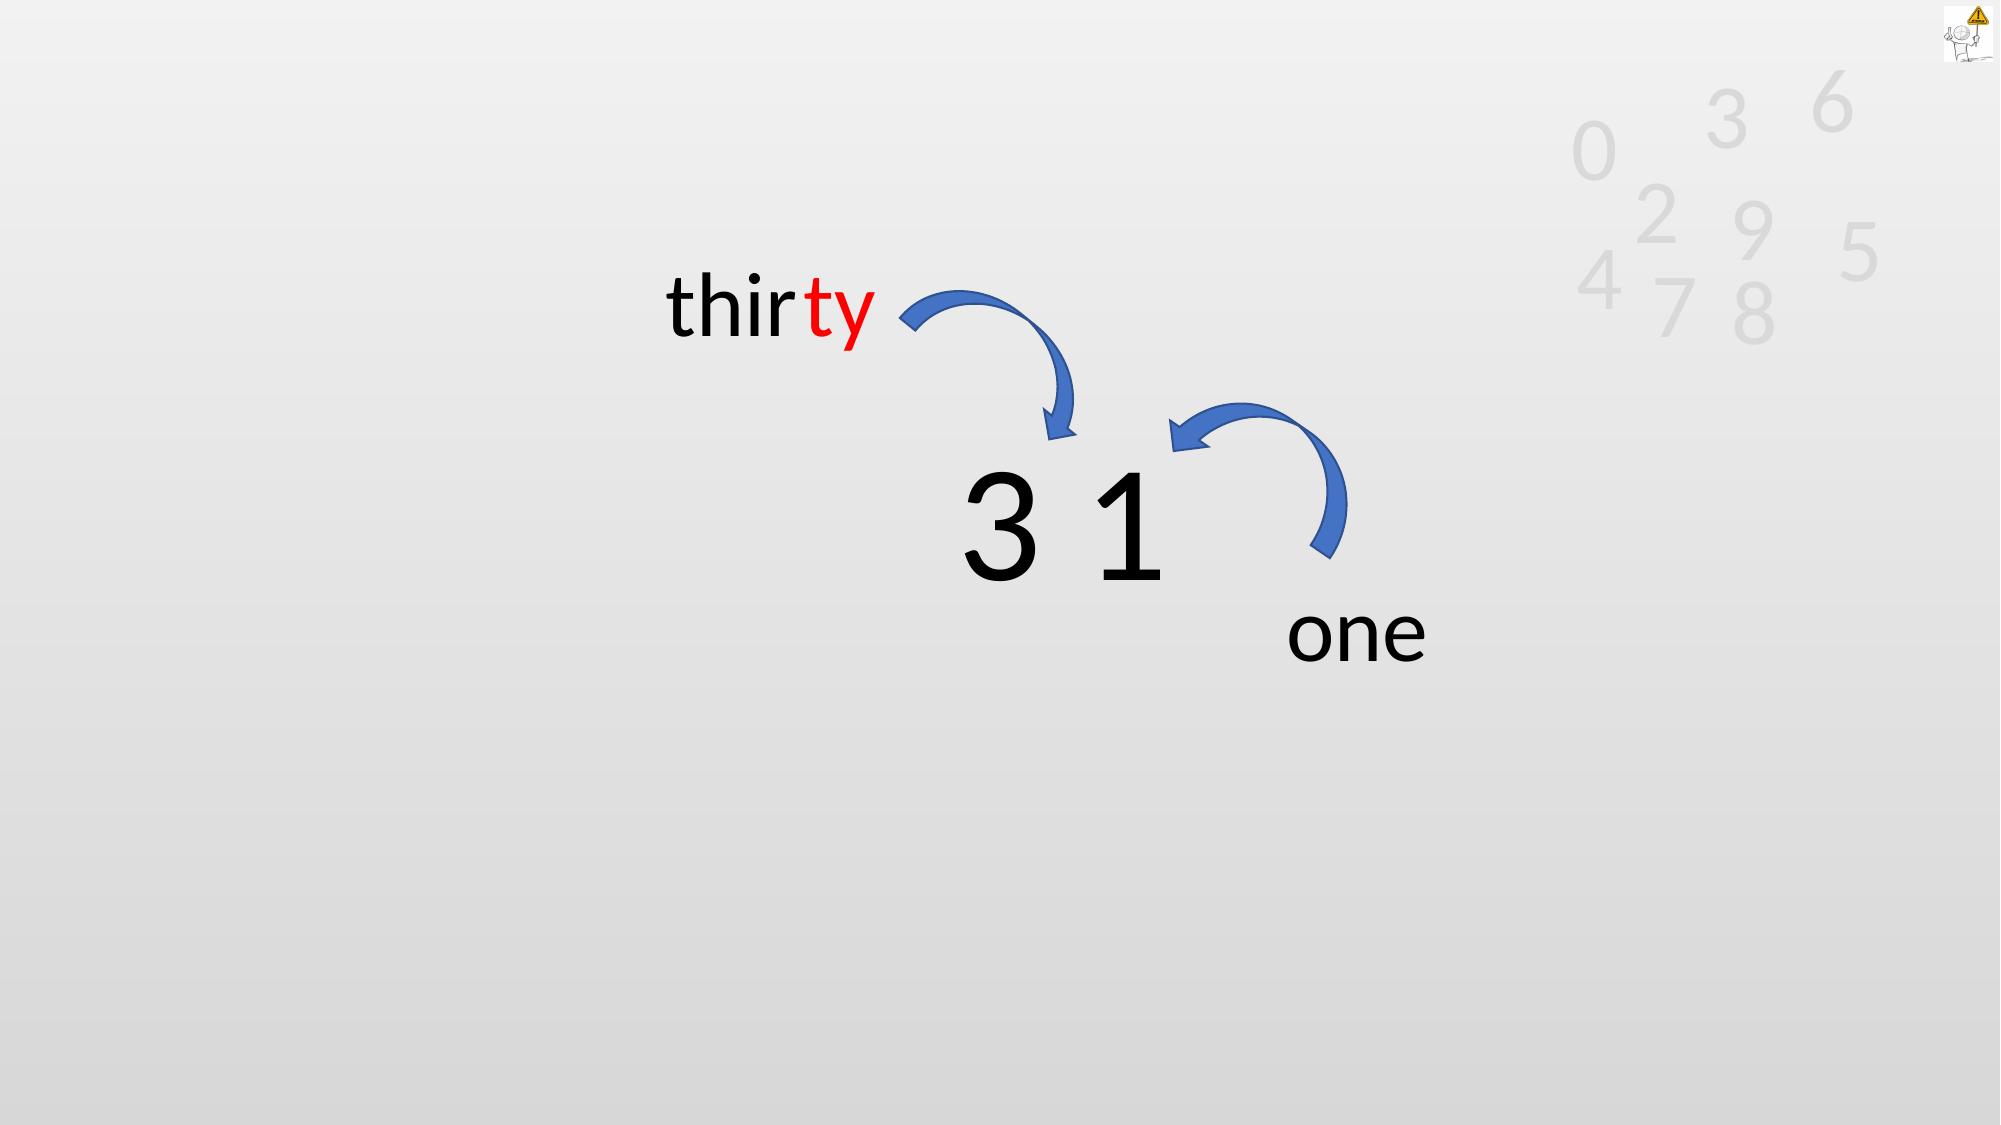

6
3
0
2
9
5
4
thir
ty
7
8
3
1
one